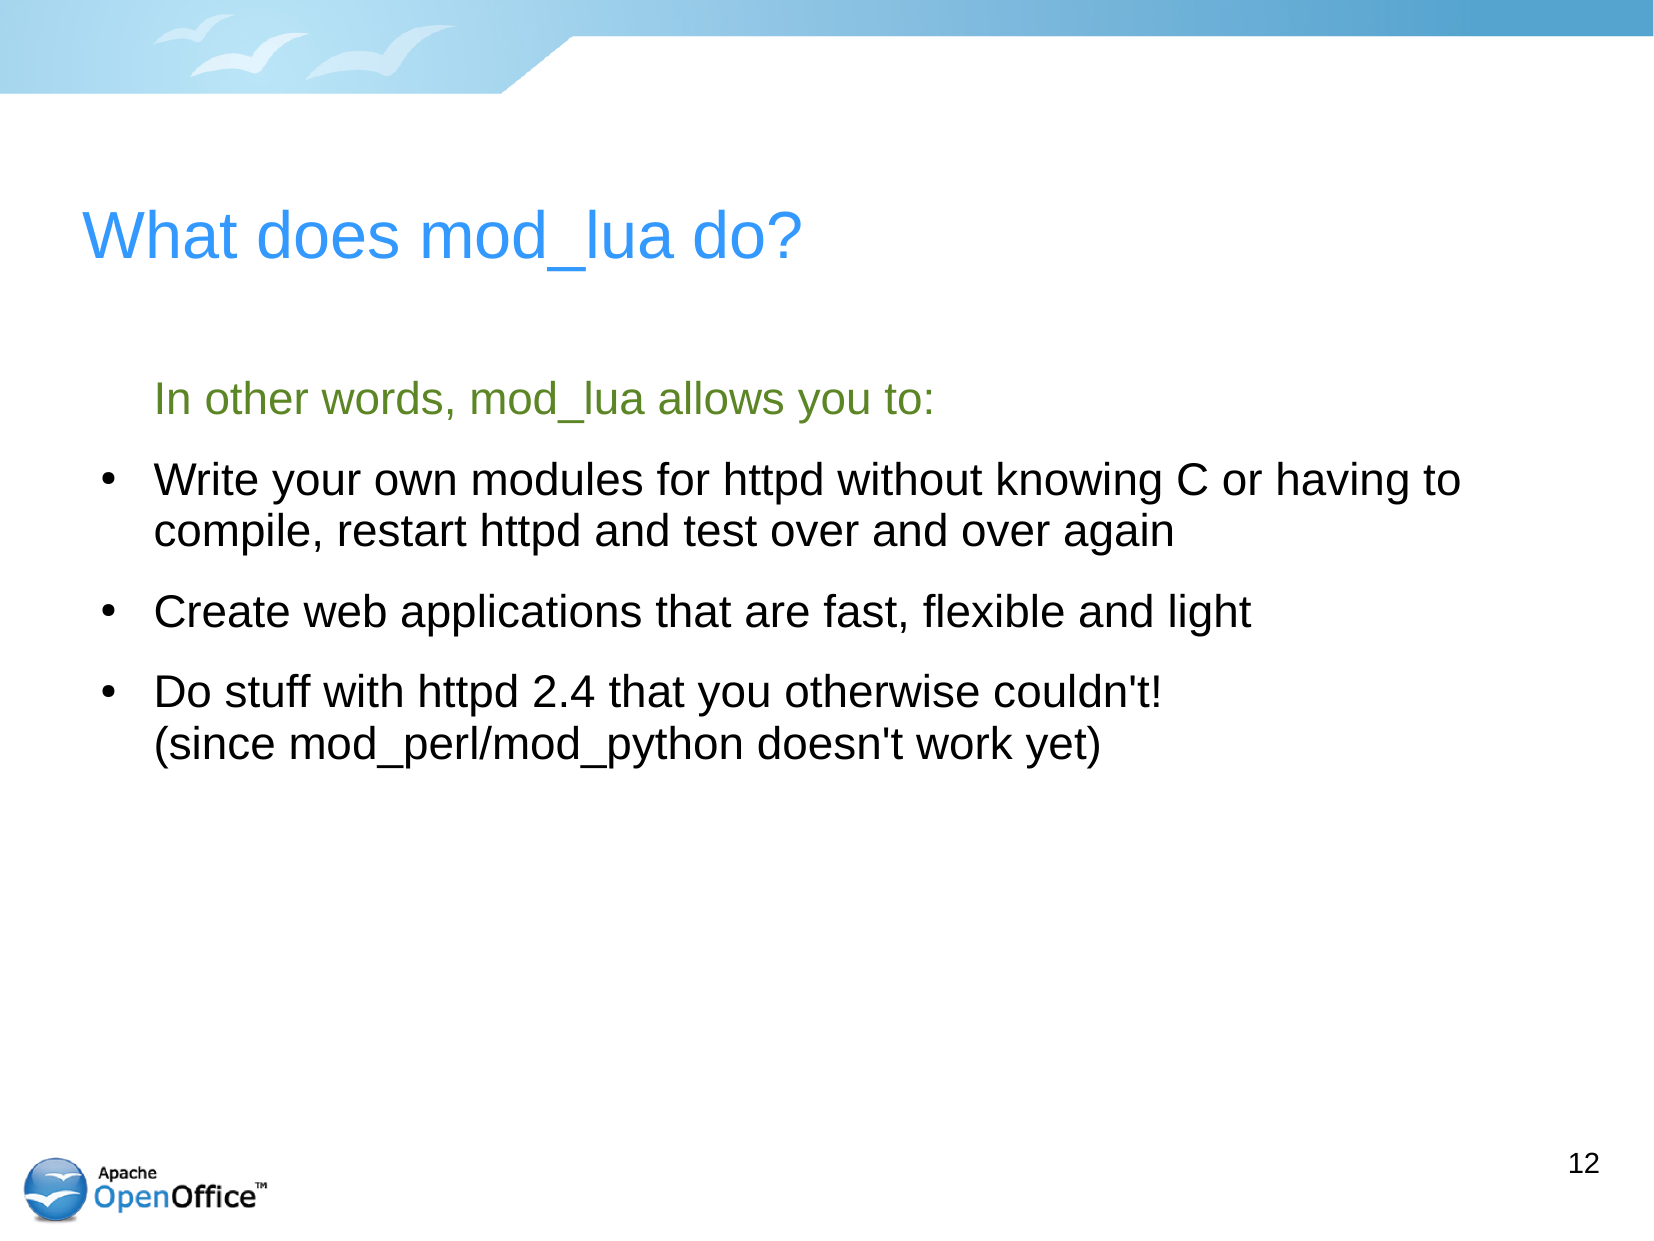

# What does mod_lua do?
In other words, mod_lua allows you to:
Write your own modules for httpd without knowing C or having to compile, restart httpd and test over and over again
Create web applications that are fast, flexible and light
Do stuff with httpd 2.4 that you otherwise couldn't!
(since mod_perl/mod_python doesn't work yet)
12